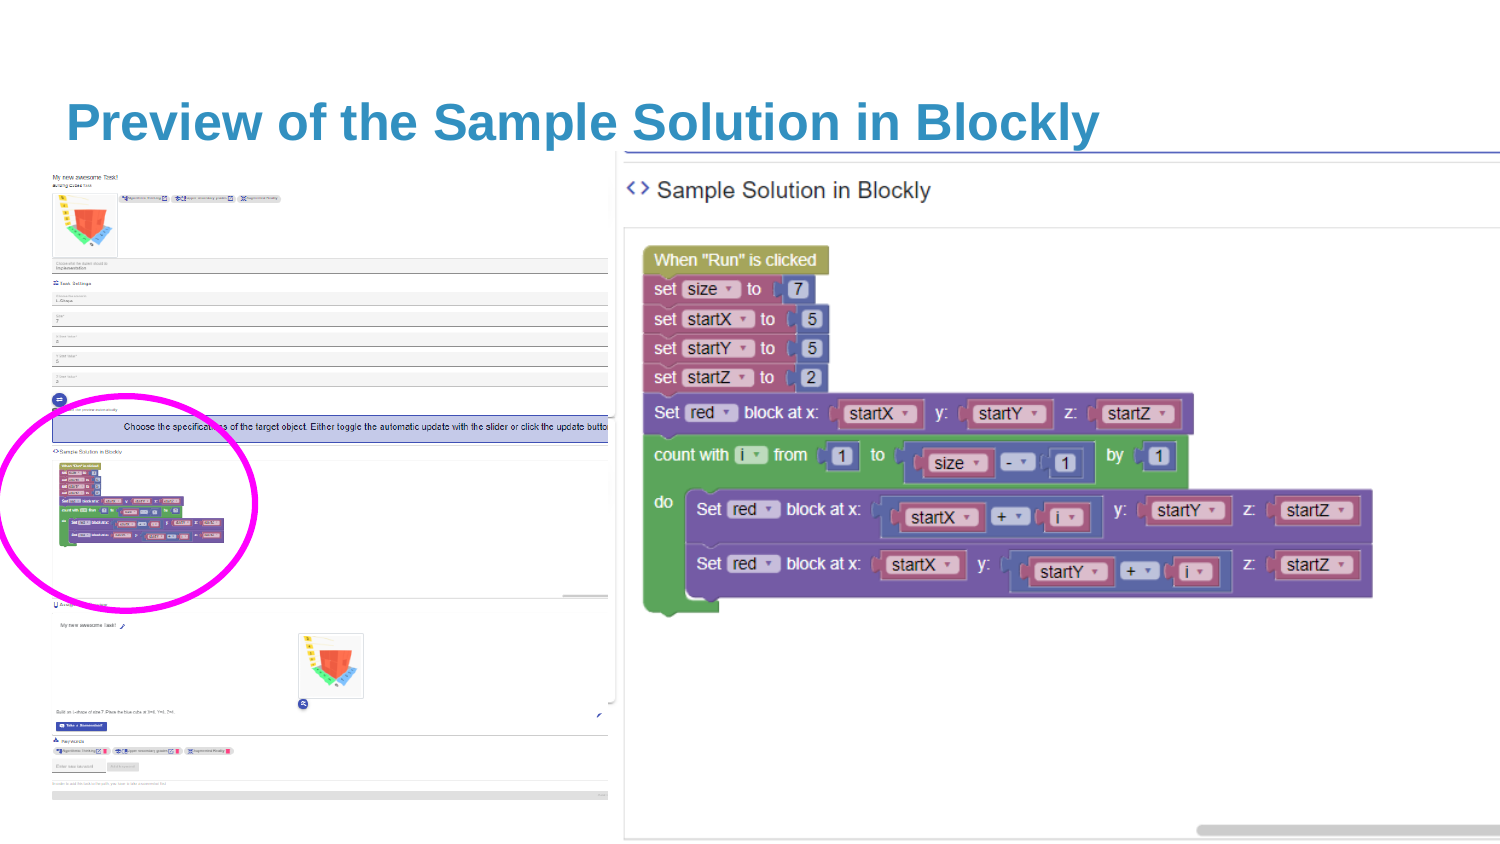

# Preview of the Sample Solution in Blockly